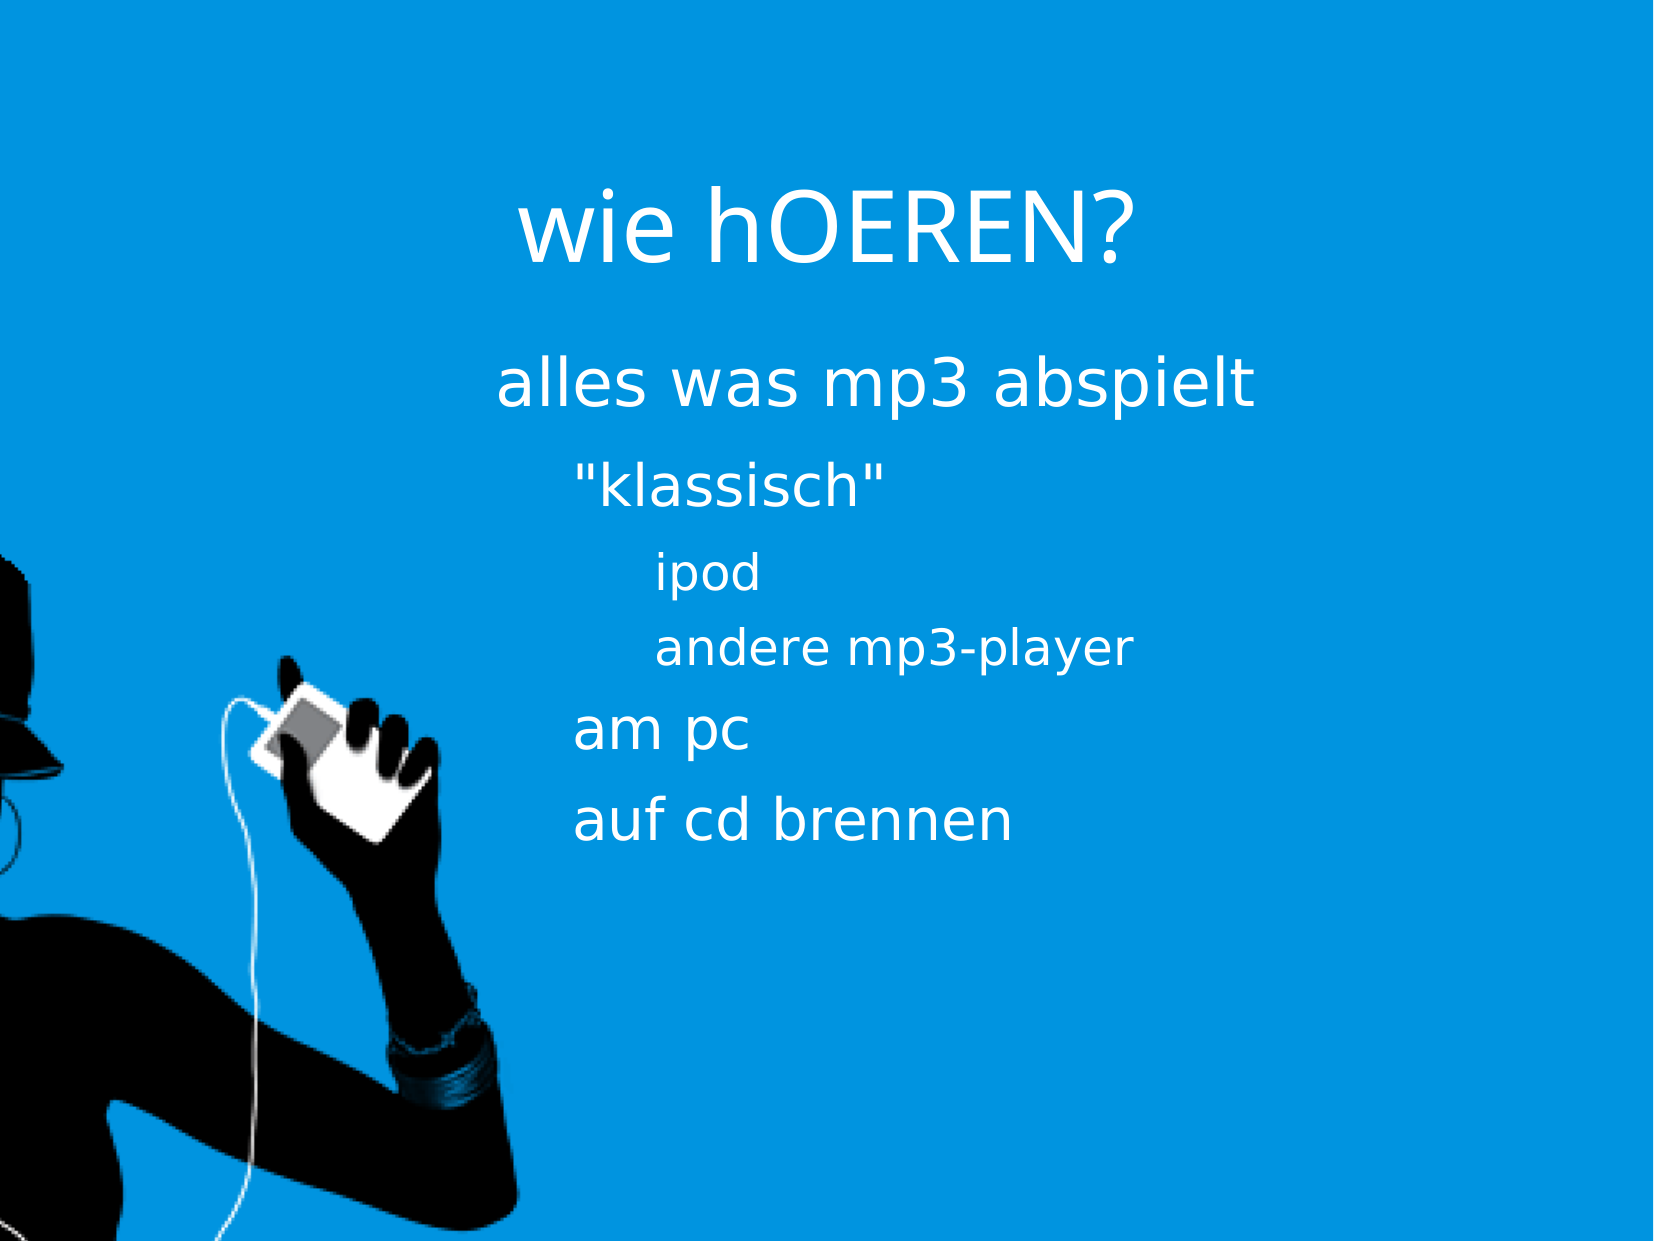

# wie hOEREN?
alles was mp3 abspielt
"klassisch"
ipod
andere mp3-player
am pc
auf cd brennen